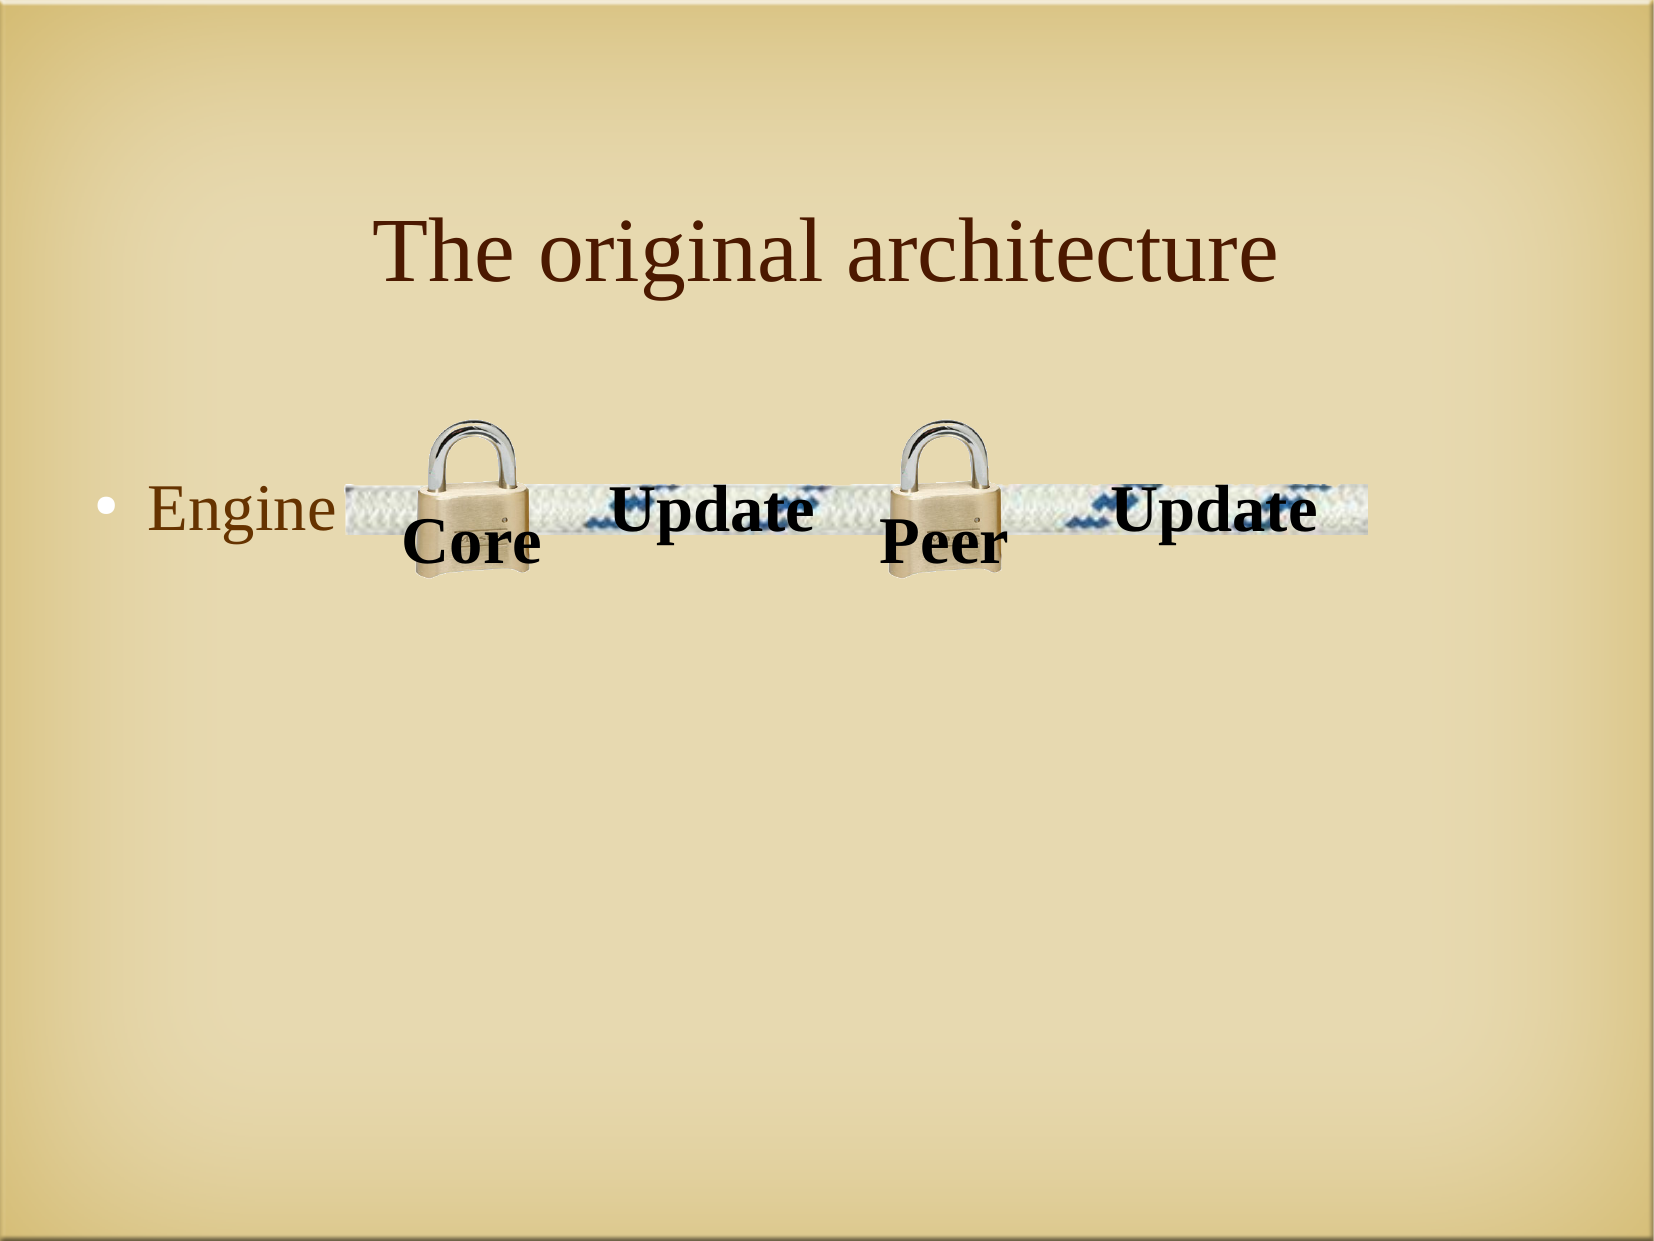

# The original architecture
Engine
Update
Update
Core
Peer